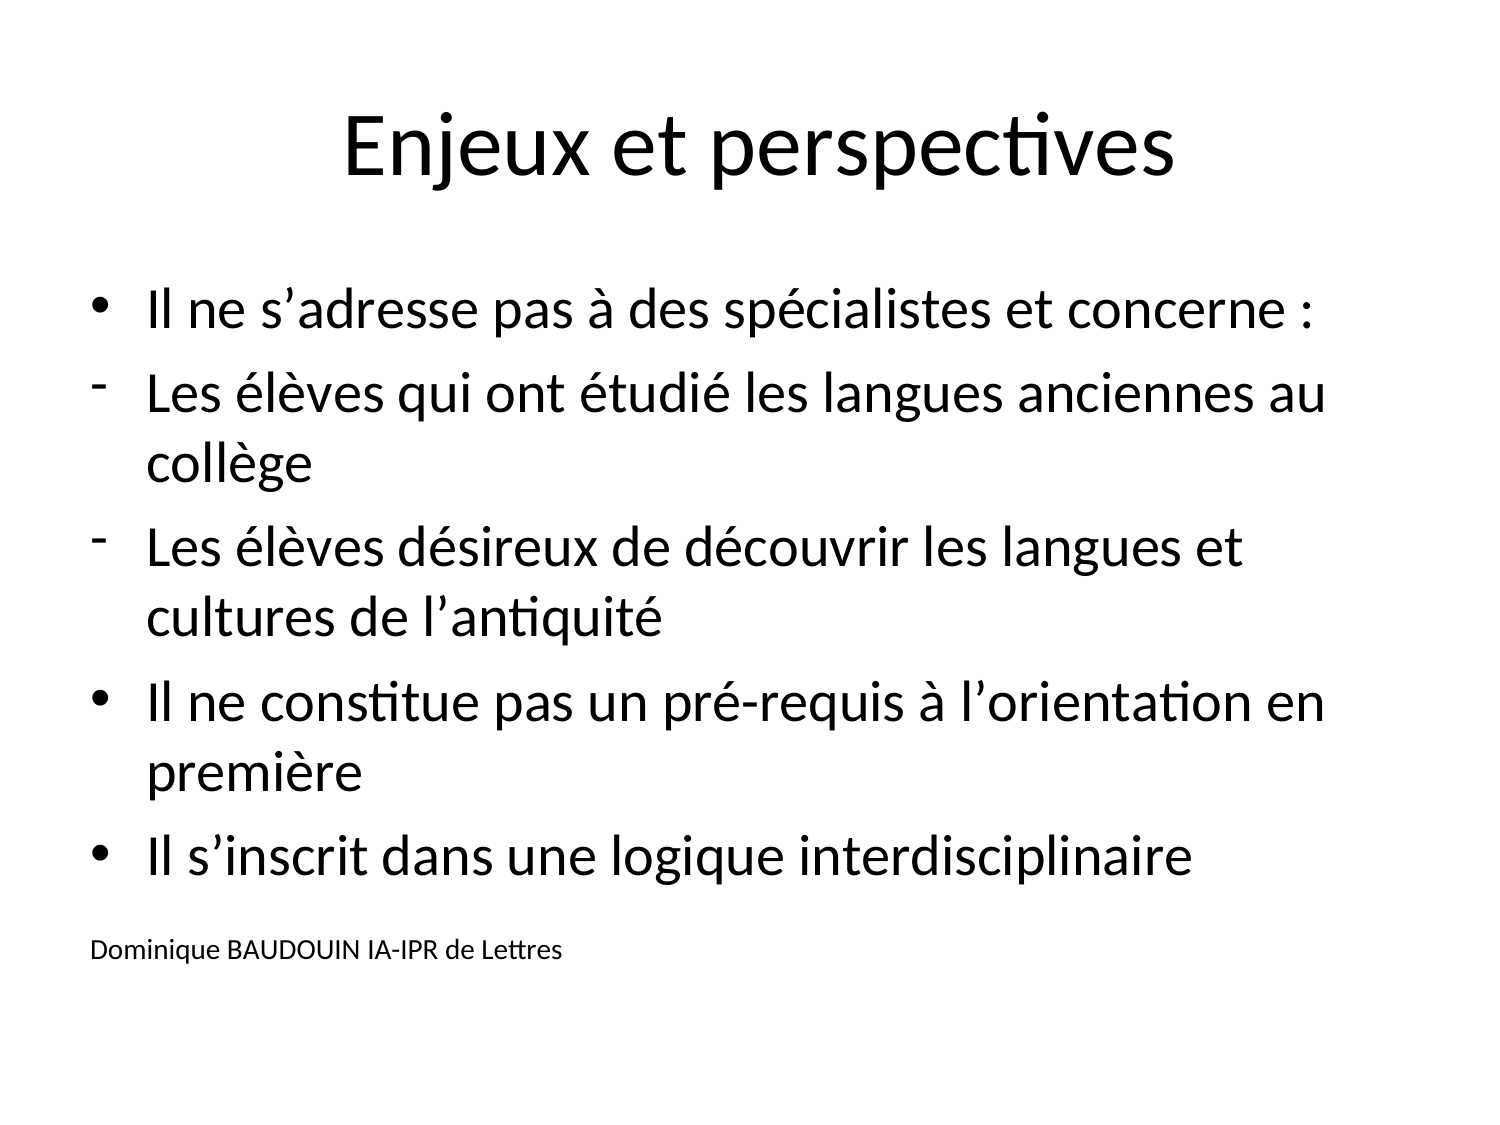

# Enjeux et perspectives
Il ne s’adresse pas à des spécialistes et concerne :
Les élèves qui ont étudié les langues anciennes au collège
Les élèves désireux de découvrir les langues et cultures de l’antiquité
Il ne constitue pas un pré-requis à l’orientation en première
Il s’inscrit dans une logique interdisciplinaire
Dominique BAUDOUIN IA-IPR de Lettres